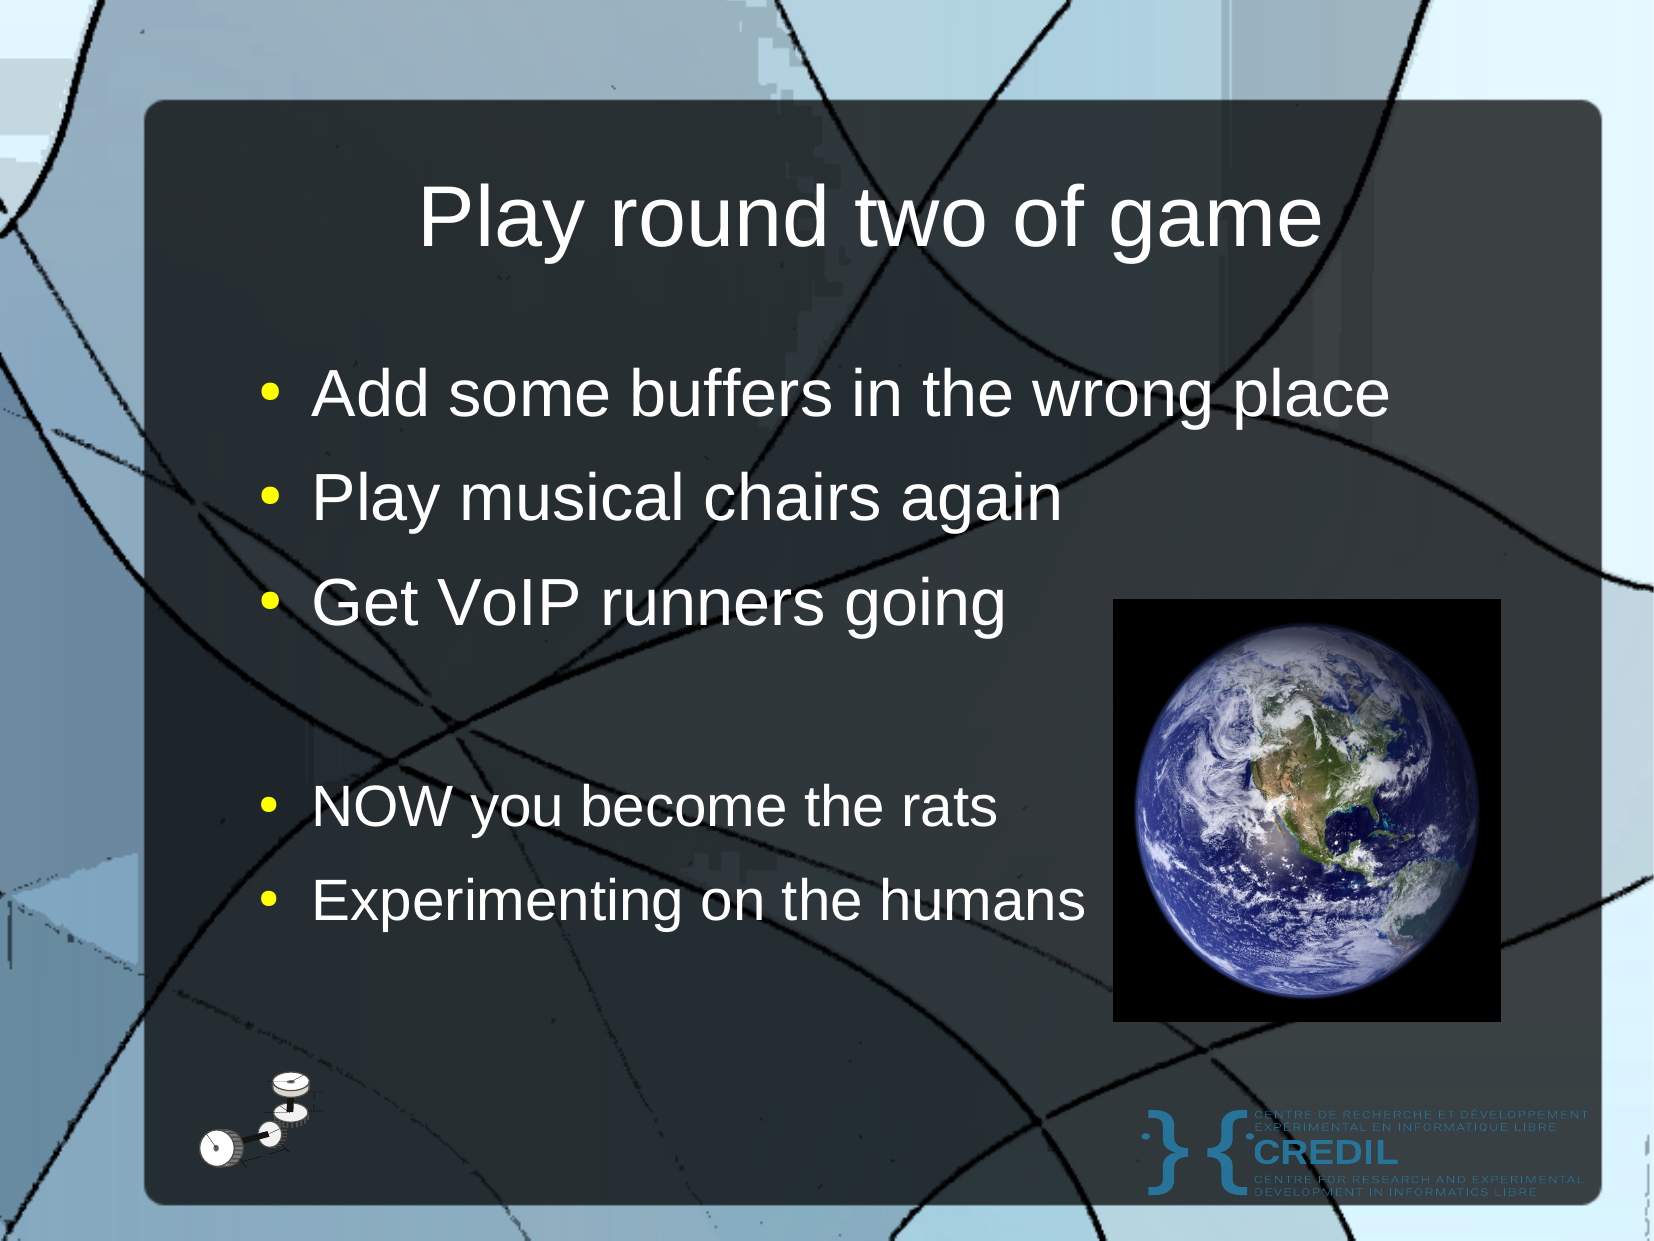

# Play round two of game
Add some buffers in the wrong place
Play musical chairs again
Get VoIP runners going
NOW you become the rats
Experimenting on the humans